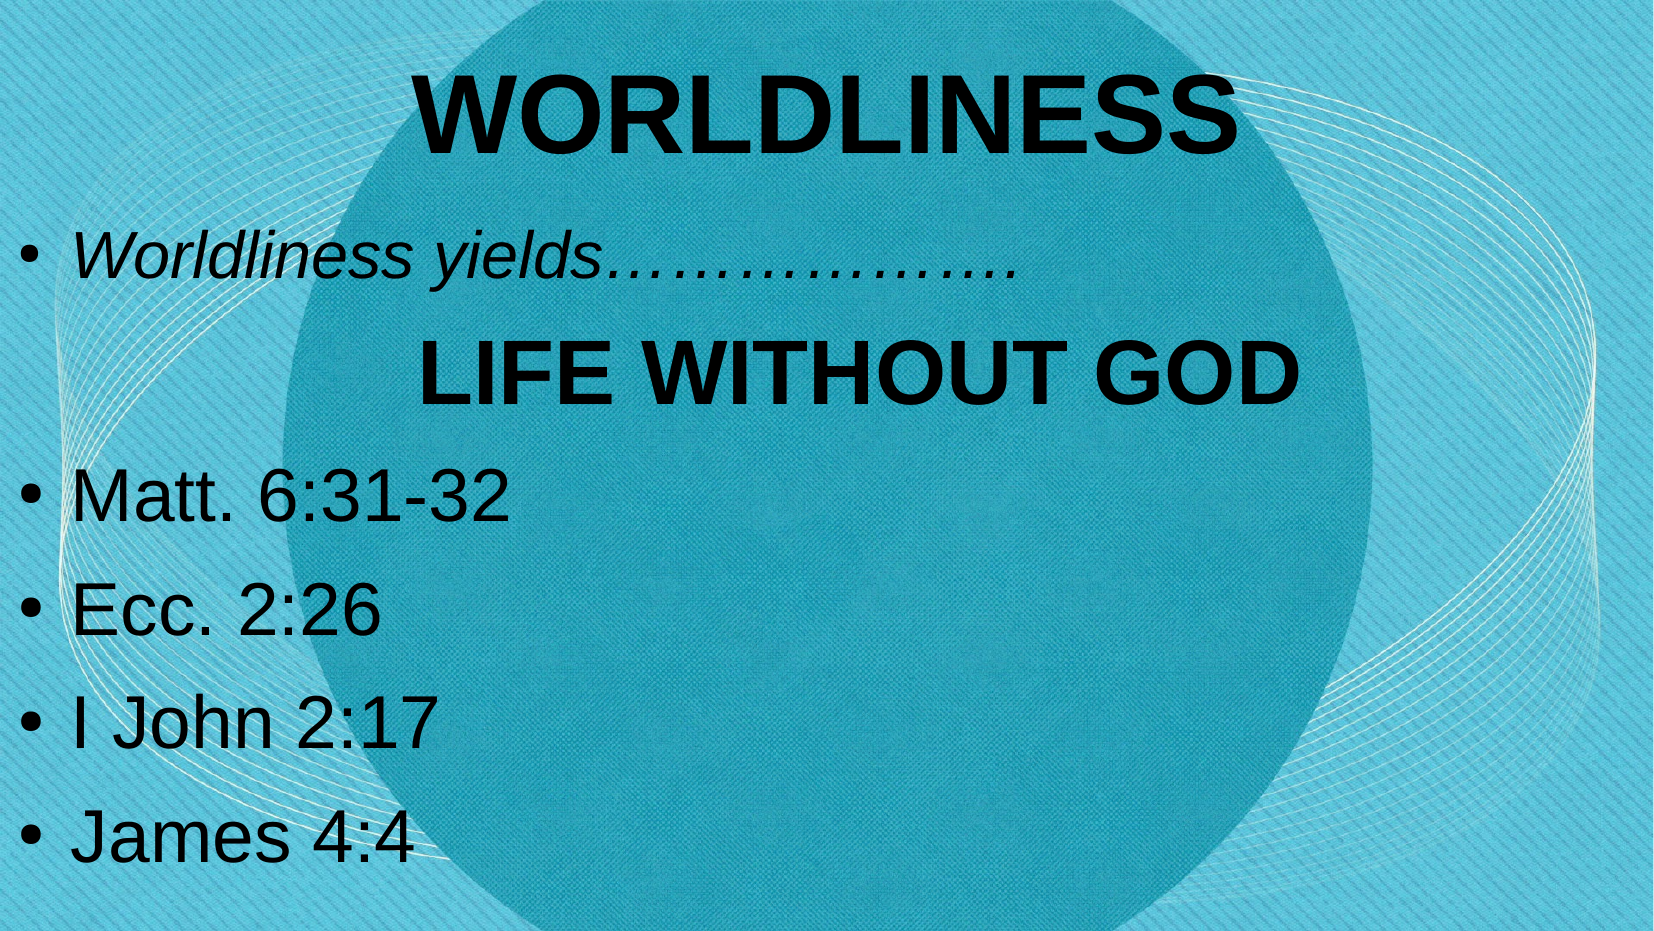

# WORLDLINESS
Worldliness yields……………….
LIFE WITHOUT GOD
Matt. 6:31-32
Ecc. 2:26
I John 2:17
James 4:4